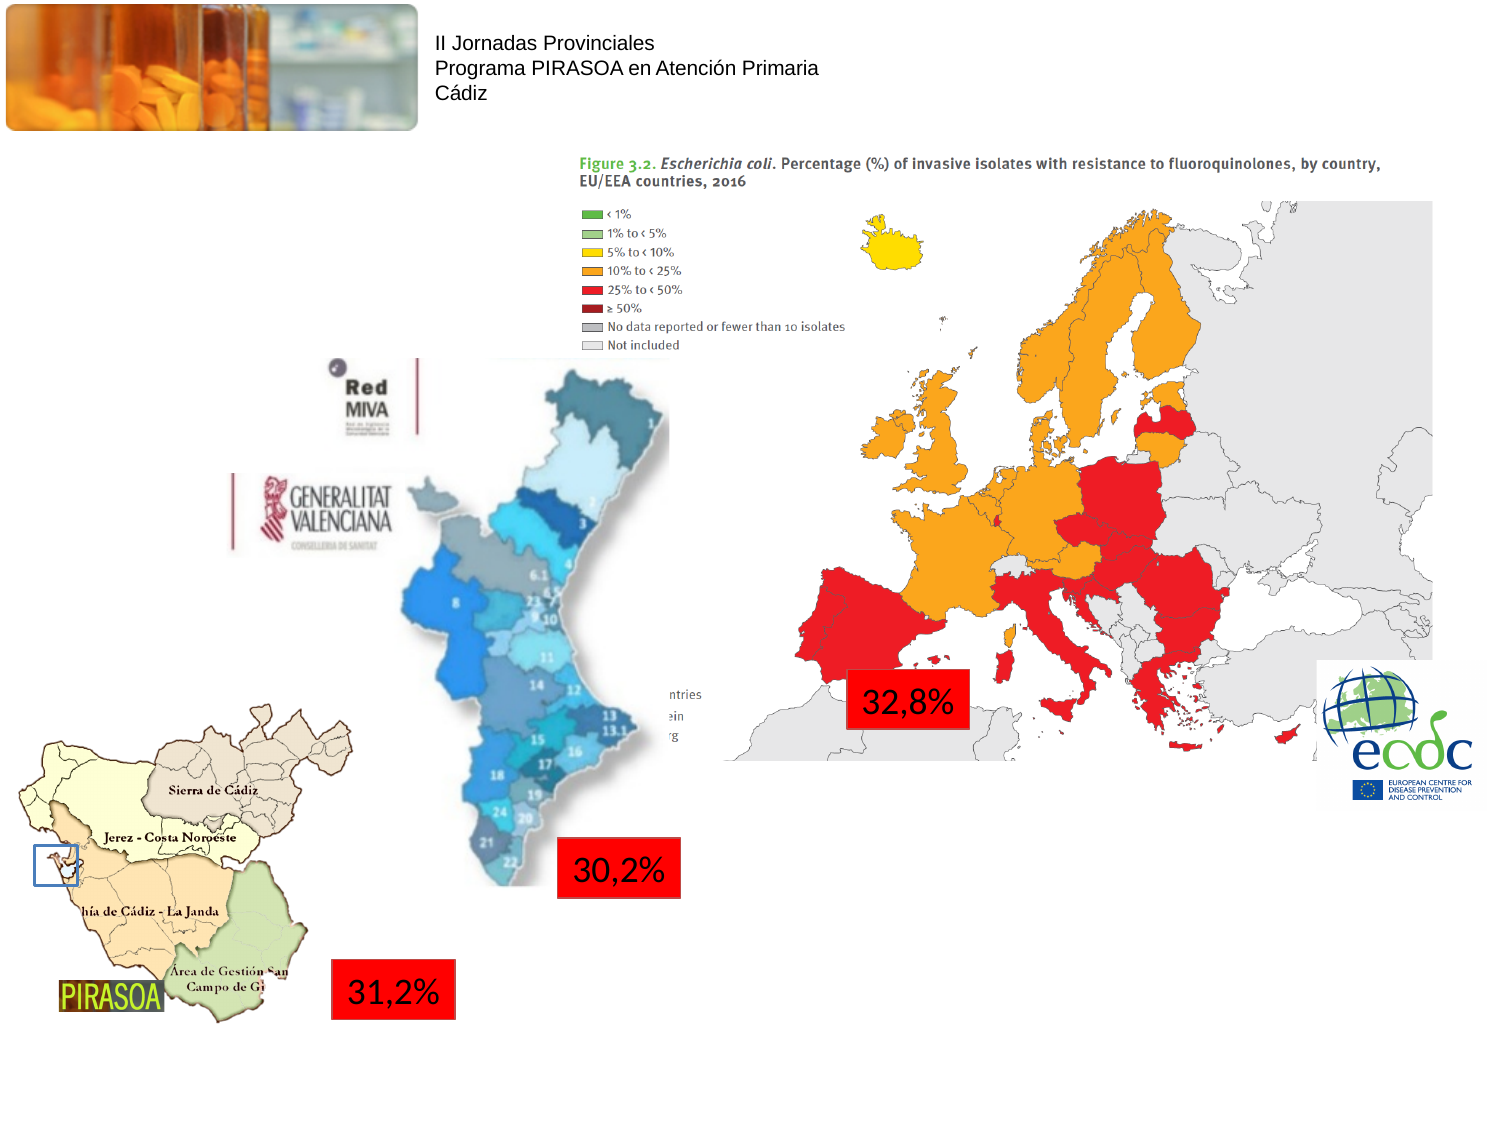

II Jornadas Provinciales
Programa PIRASOA en Atención Primaria Cádiz
32,8%
30,2%
31,2%